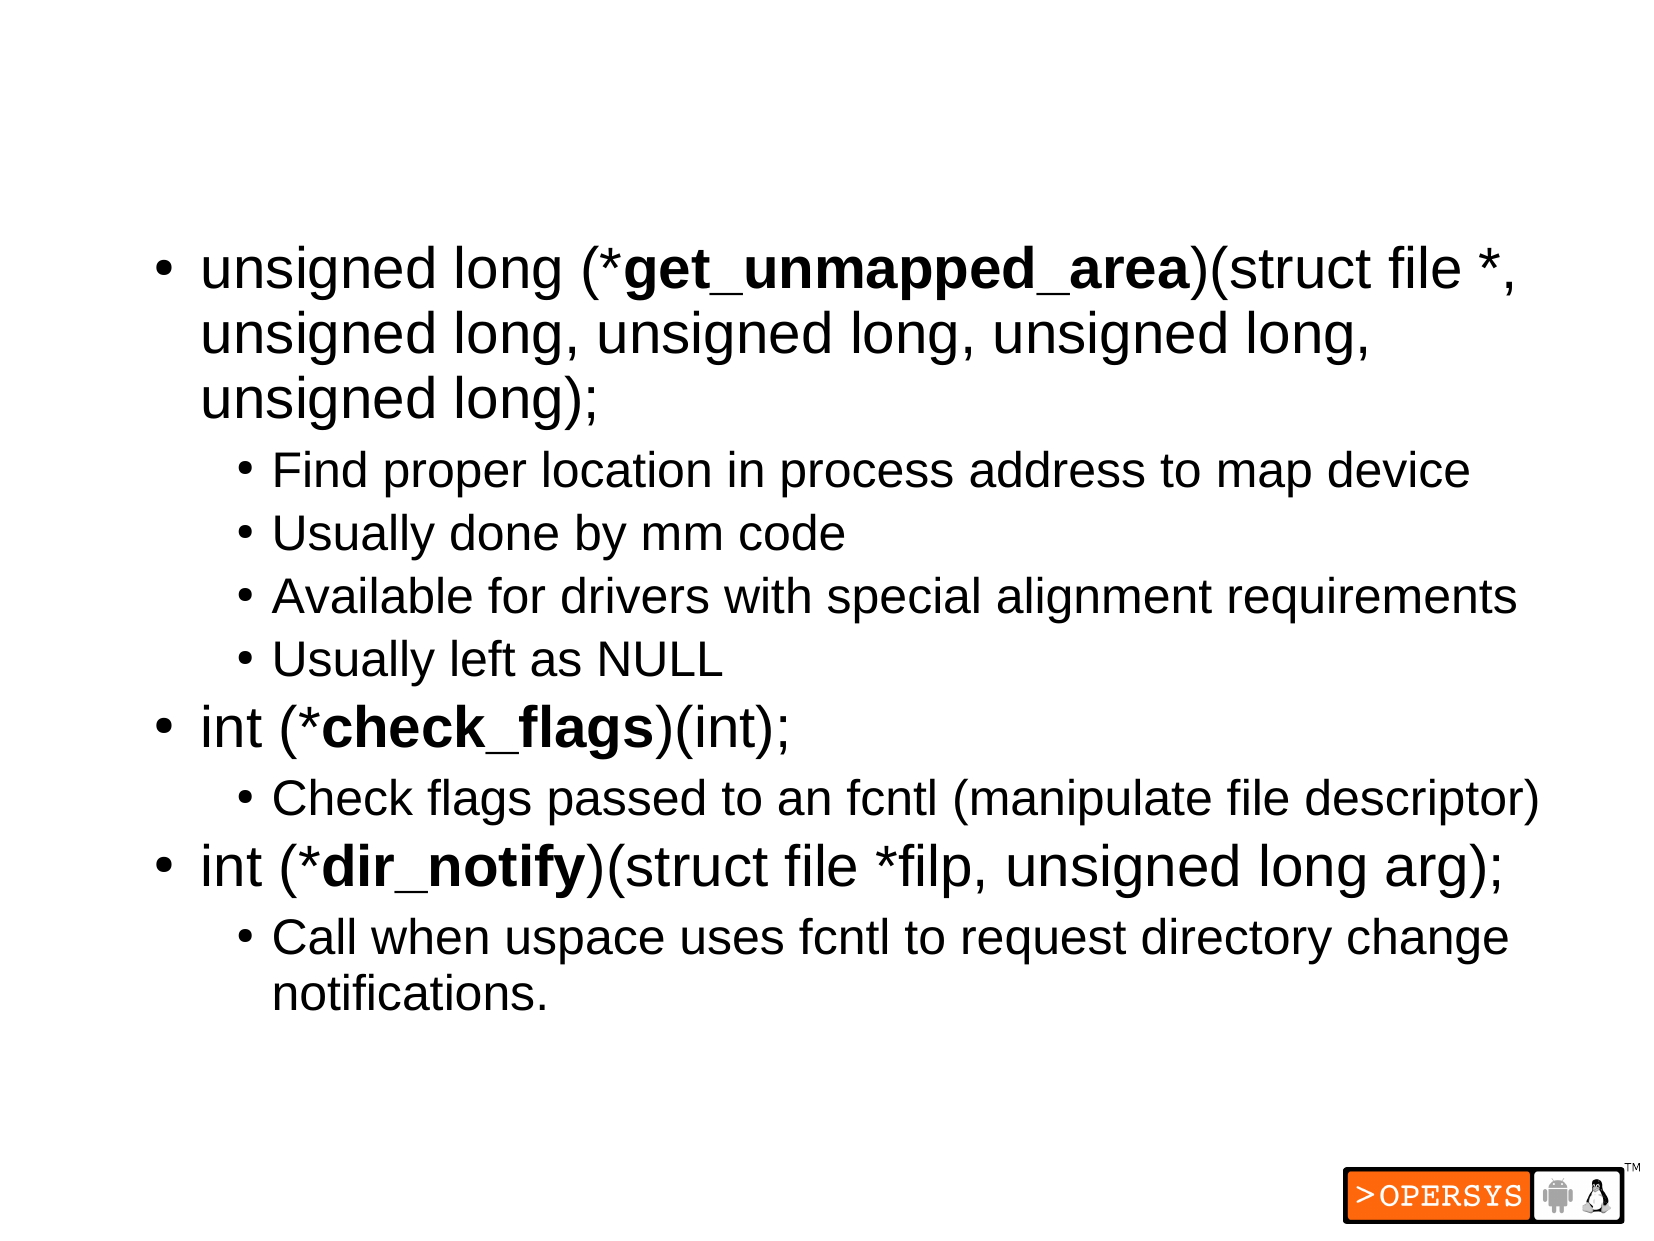

# unsigned long (*get_unmapped_area)(struct file *, unsigned long, unsigned long, unsigned long, unsigned long);
Find proper location in process address to map device
Usually done by mm code
Available for drivers with special alignment requirements
Usually left as NULL
int (*check_flags)(int);
Check flags passed to an fcntl (manipulate file descriptor)
int (*dir_notify)(struct file *filp, unsigned long arg);
Call when uspace uses fcntl to request directory change notifications.